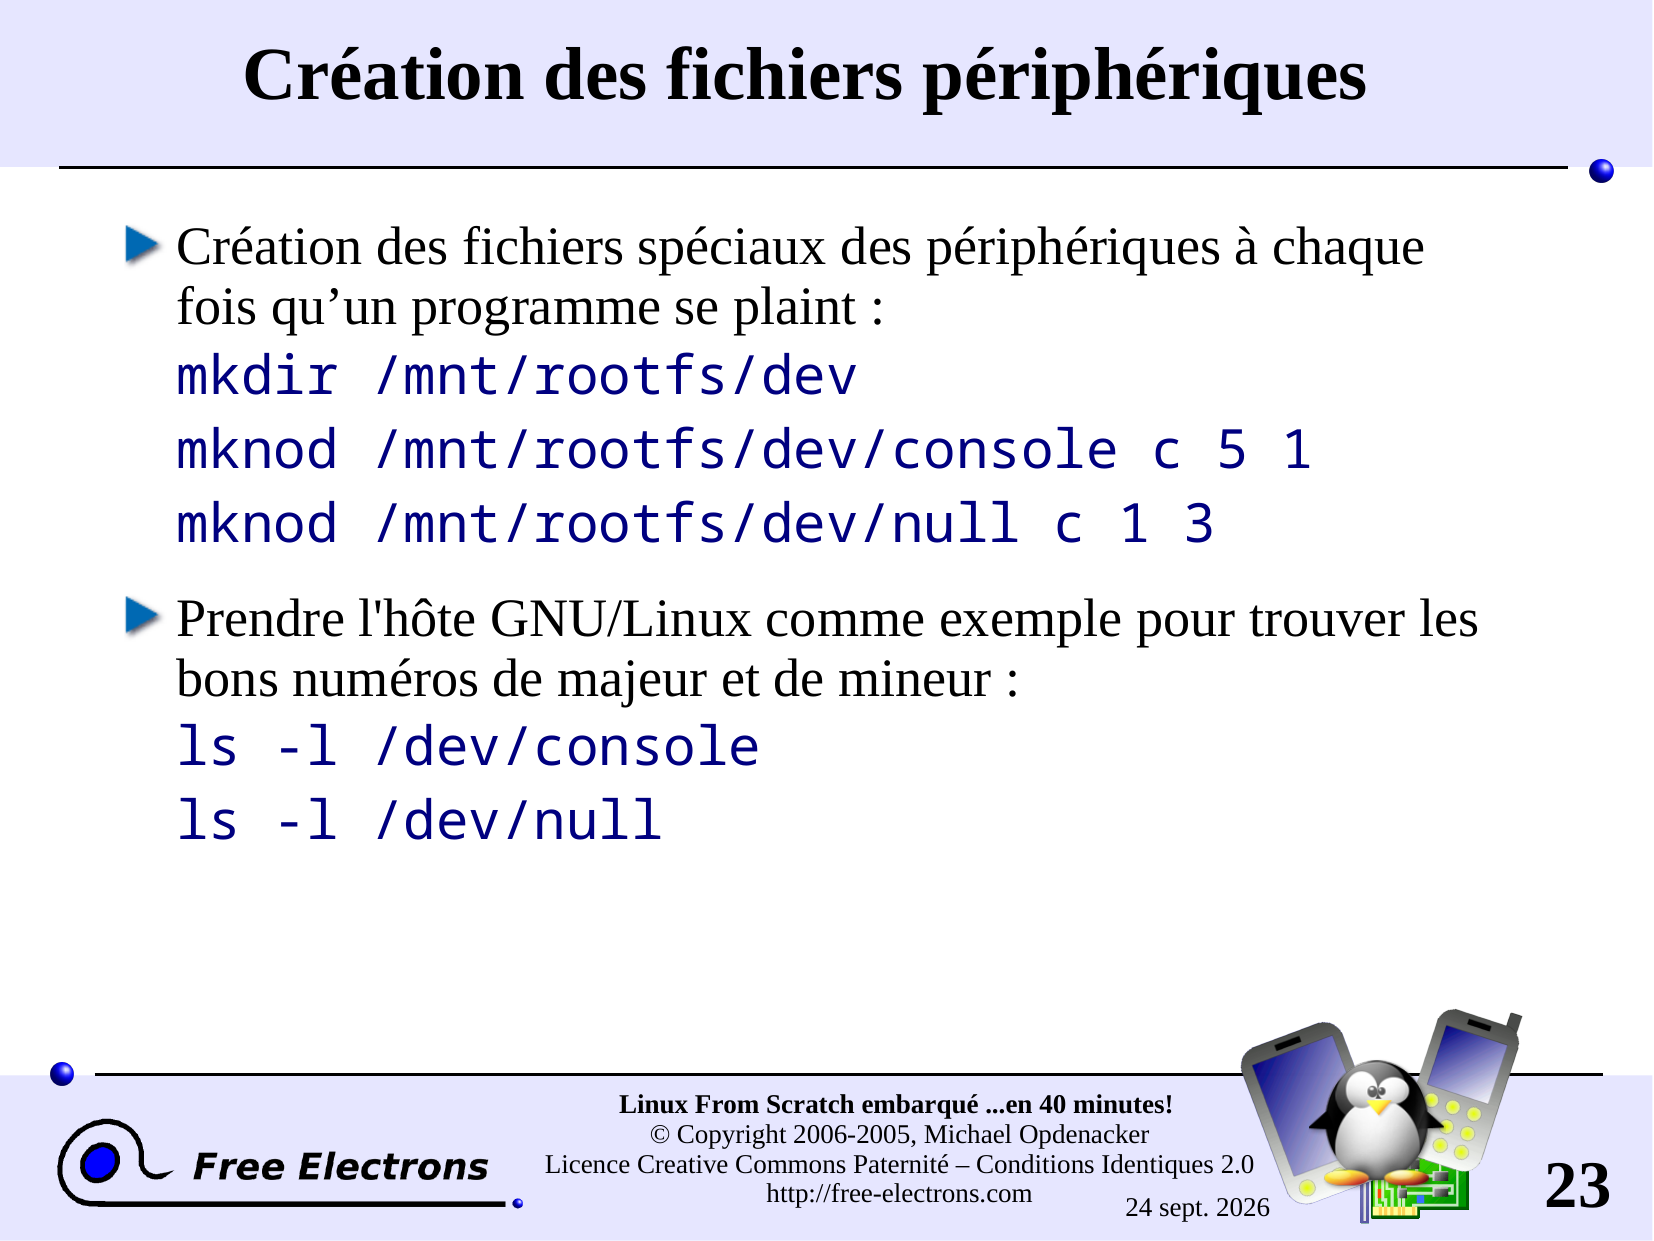

# Création des fichiers périphériques
Création des fichiers spéciaux des périphériques à chaque fois qu’un programme se plaint :
mkdir /mnt/rootfs/dev
mknod /mnt/rootfs/dev/console c 5 1
mknod /mnt/rootfs/dev/null c 1 3
Prendre l'hôte GNU/Linux comme exemple pour trouver les bons numéros de majeur et de mineur :
ls -l /dev/console
ls -l /dev/null